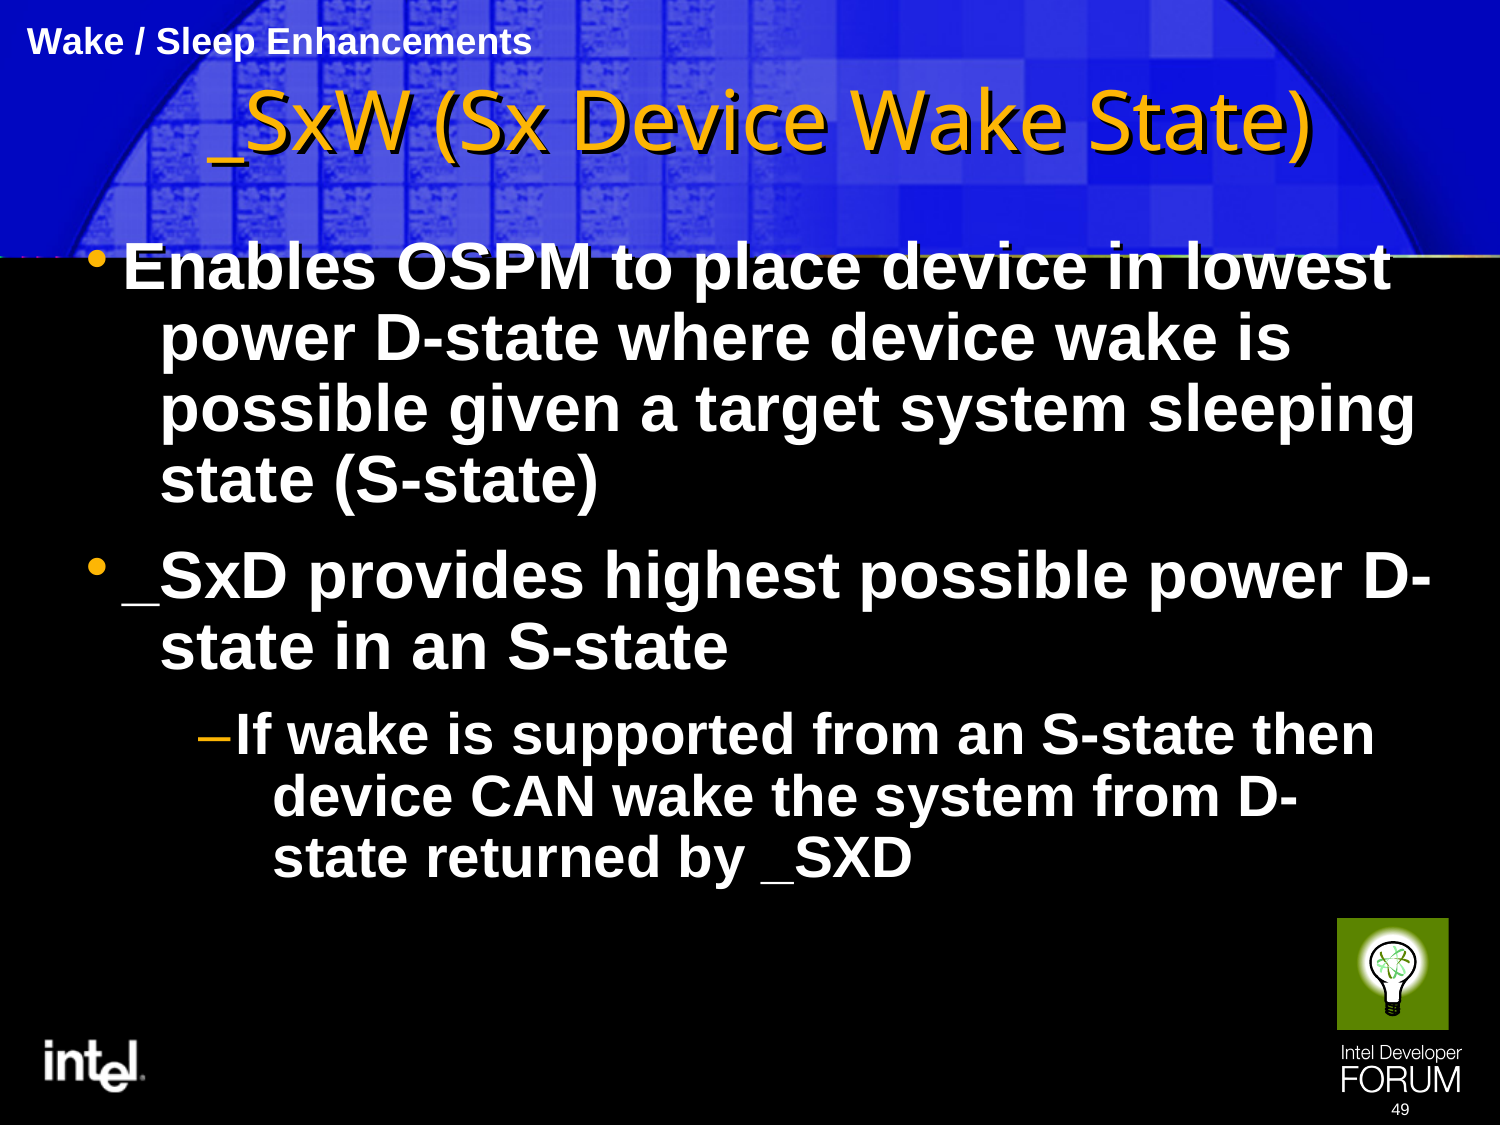

Wake / Sleep Enhancements
# _SxW (Sx Device Wake State)
Enables OSPM to place device in lowest power D-state where device wake is possible given a target system sleeping state (S-state)
_SxD provides highest possible power D-state in an S-state
If wake is supported from an S-state then device CAN wake the system from D-state returned by _SXD